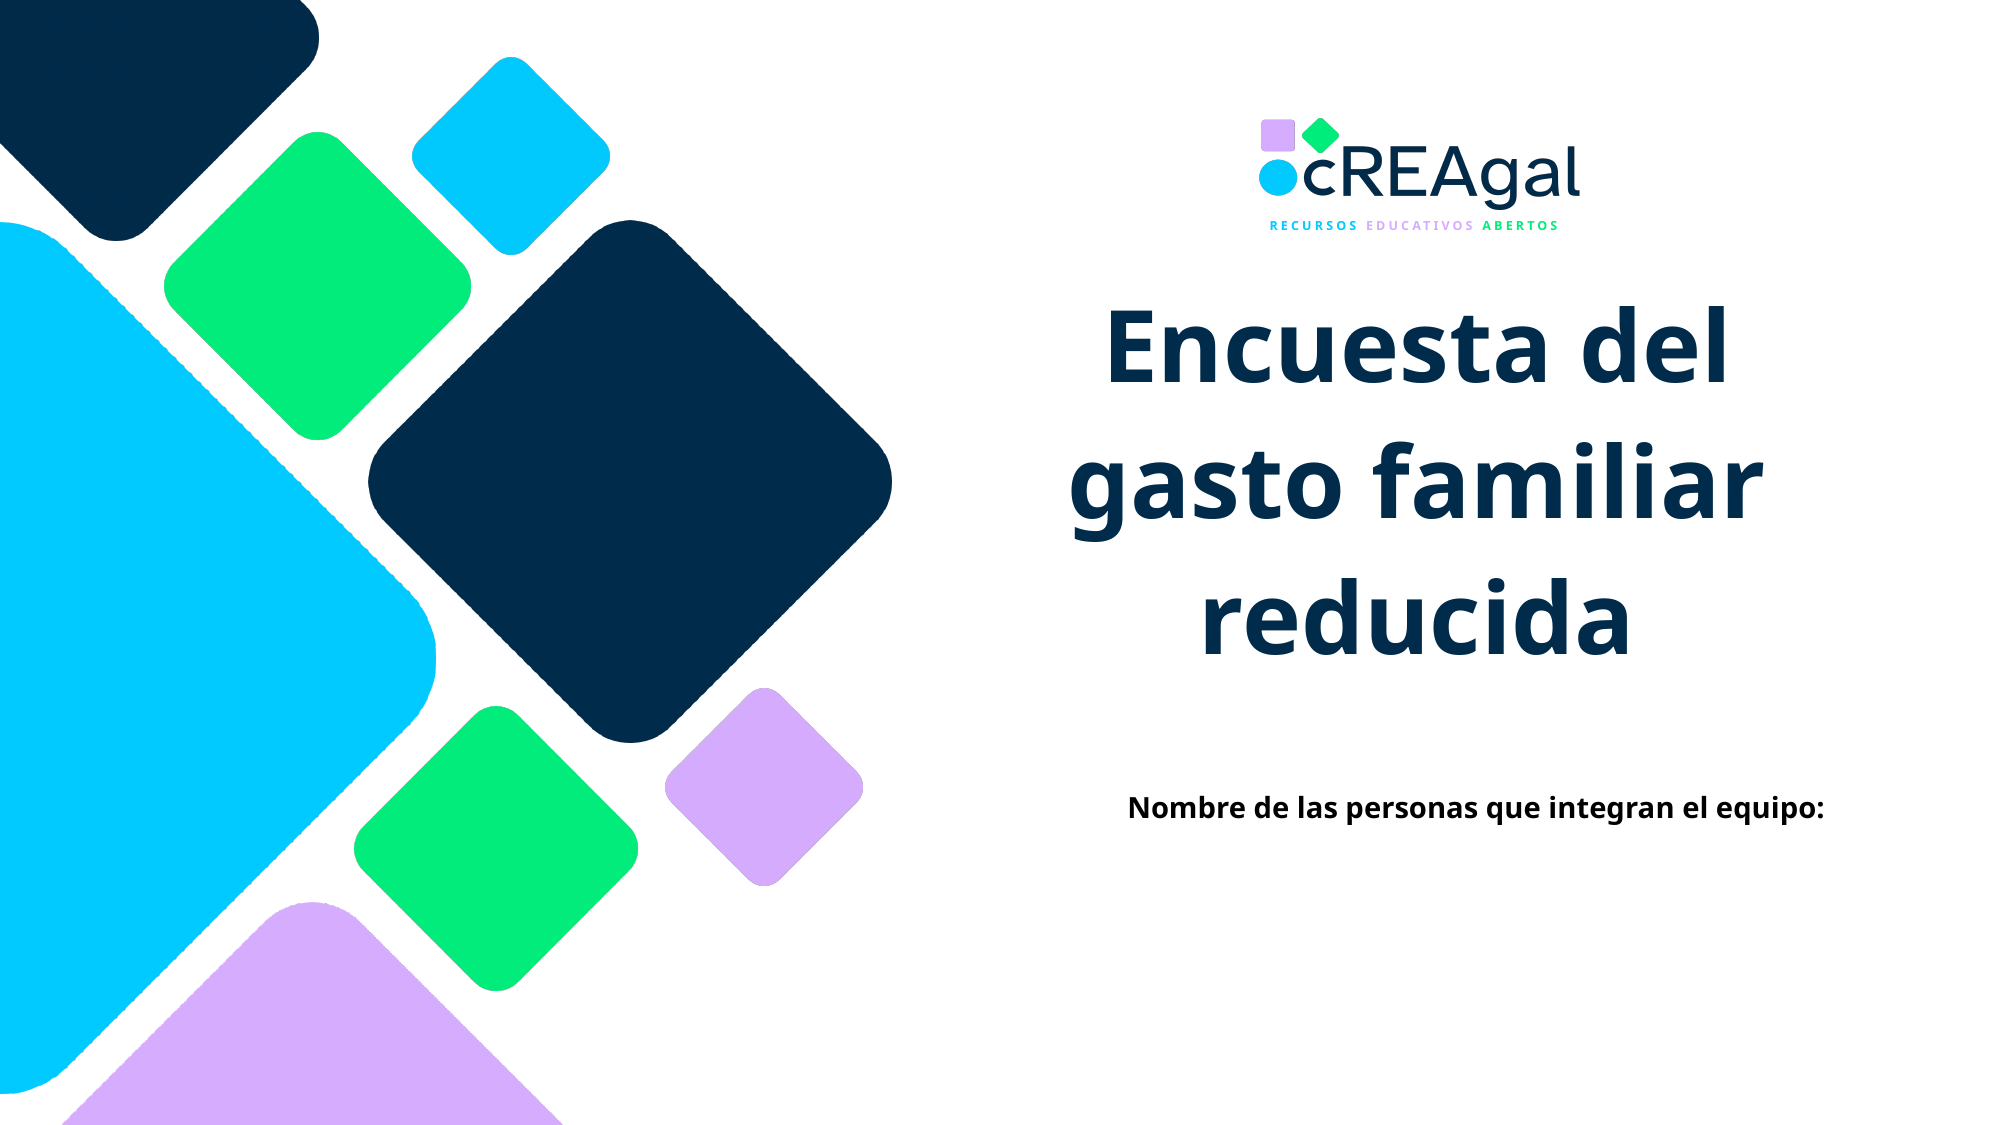

# Encuesta del gasto familiar reducida
Nombre de las personas que integran el equipo: